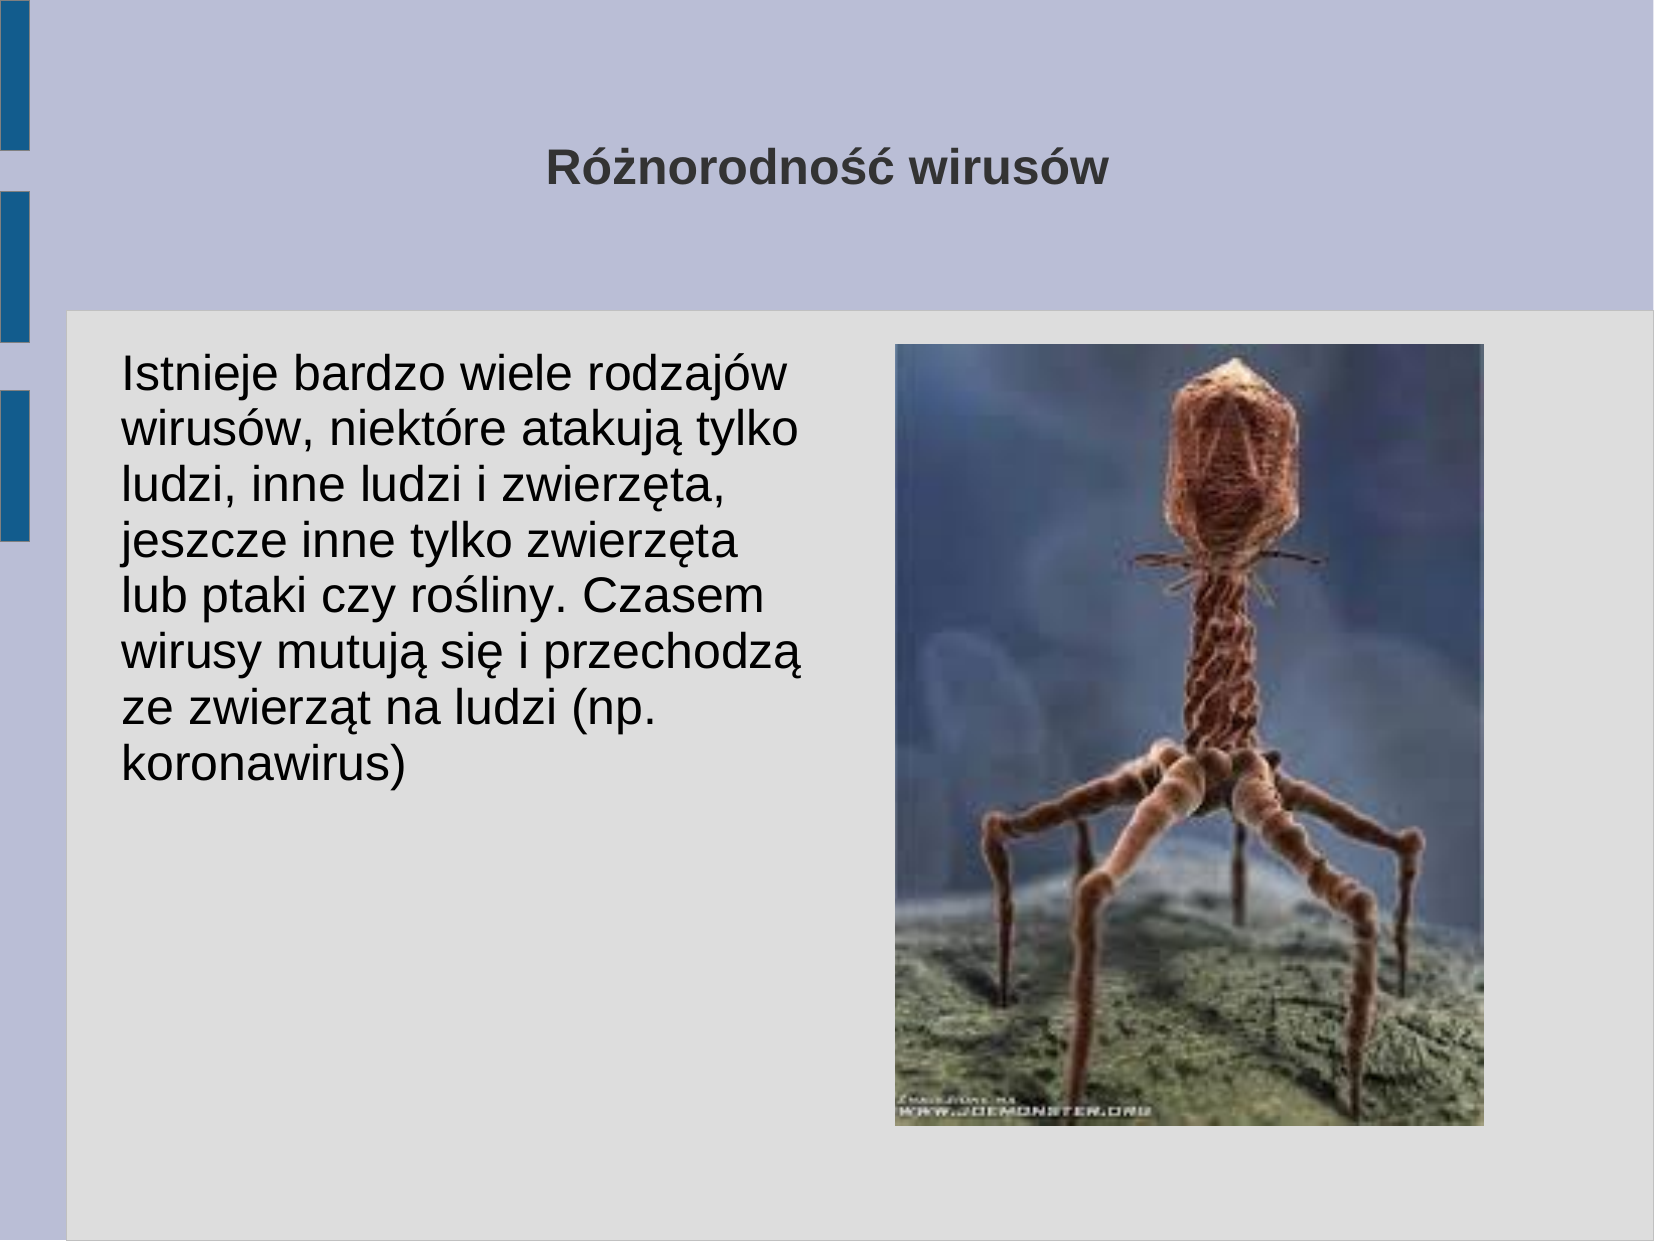

# Różnorodność wirusów
Istnieje bardzo wiele rodzajów wirusów, niektóre atakują tylko ludzi, inne ludzi i zwierzęta, jeszcze inne tylko zwierzęta lub ptaki czy rośliny. Czasem wirusy mutują się i przechodzą ze zwierząt na ludzi (np. koronawirus)